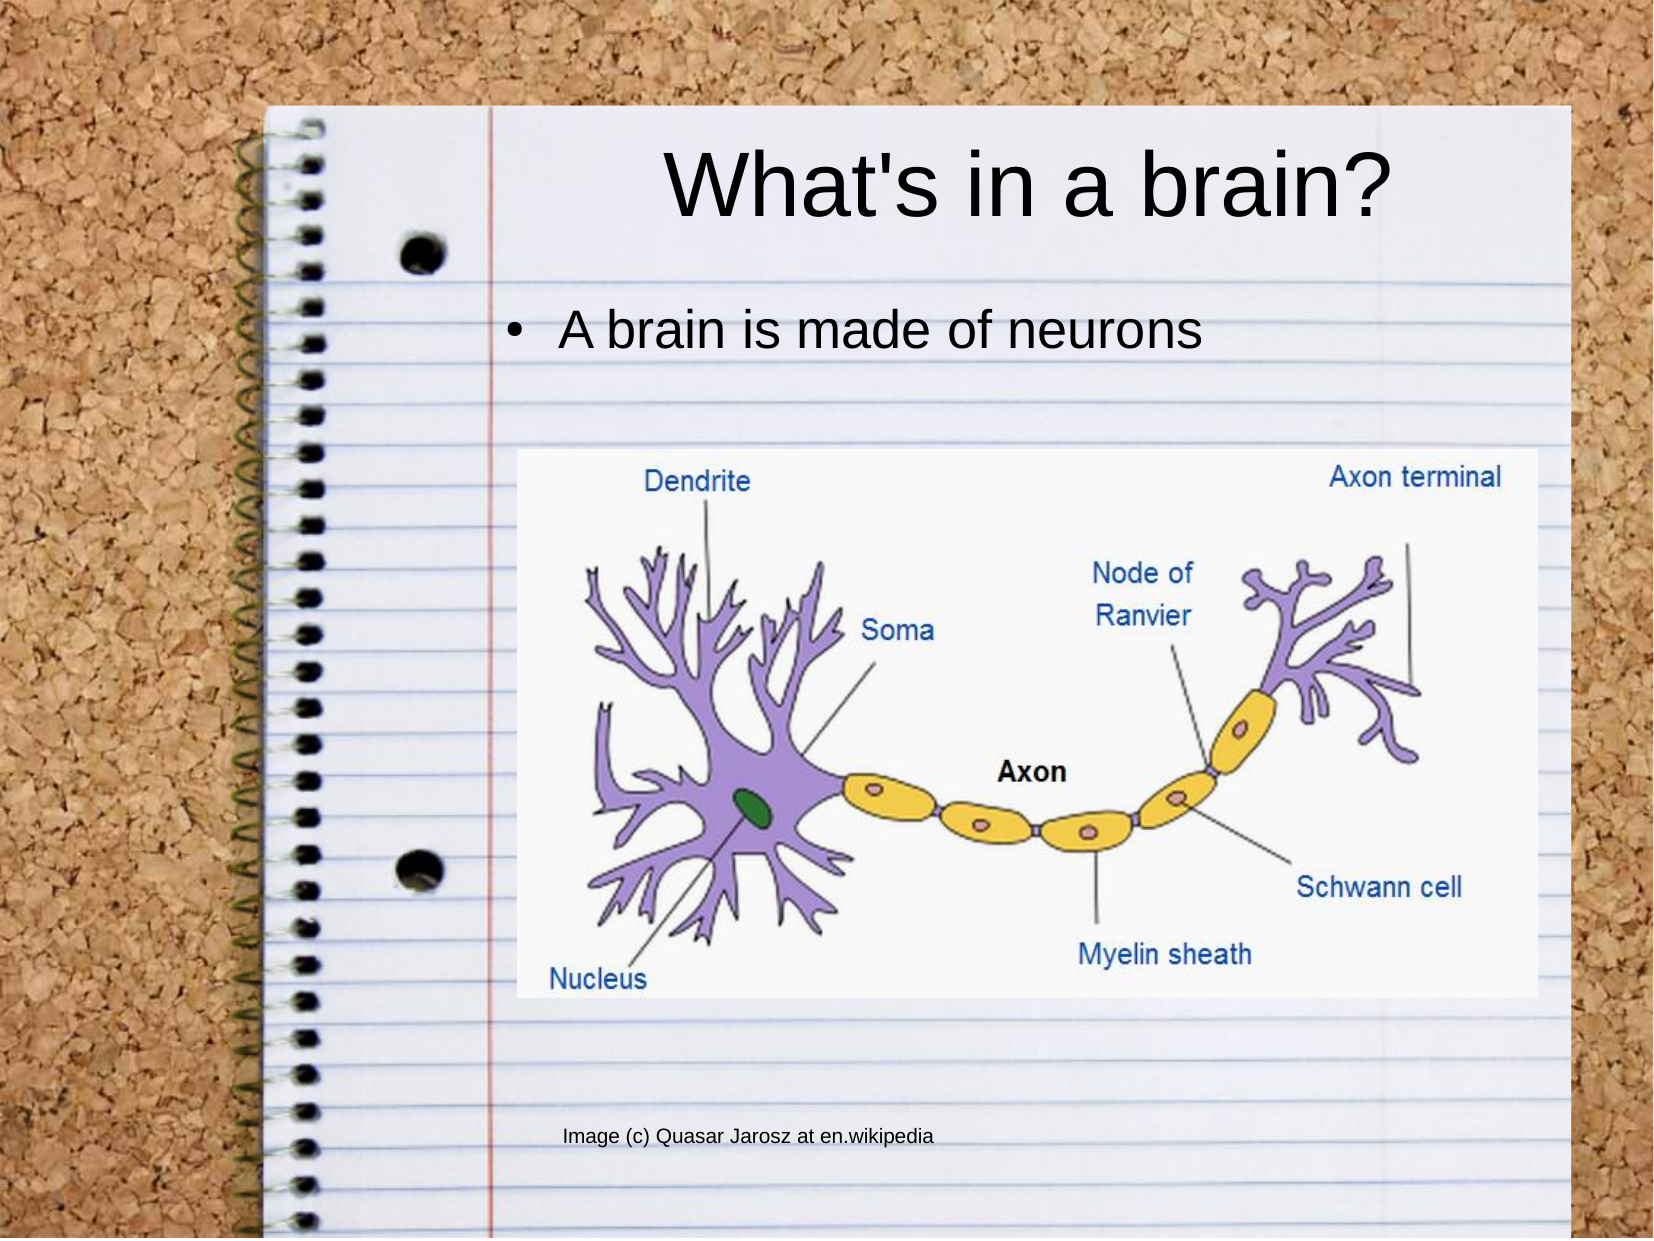

# What's in a brain?
A brain is made of neurons
Image (c) Quasar Jarosz at en.wikipedia
OSCON 2012 - nate@backyardbrains.com